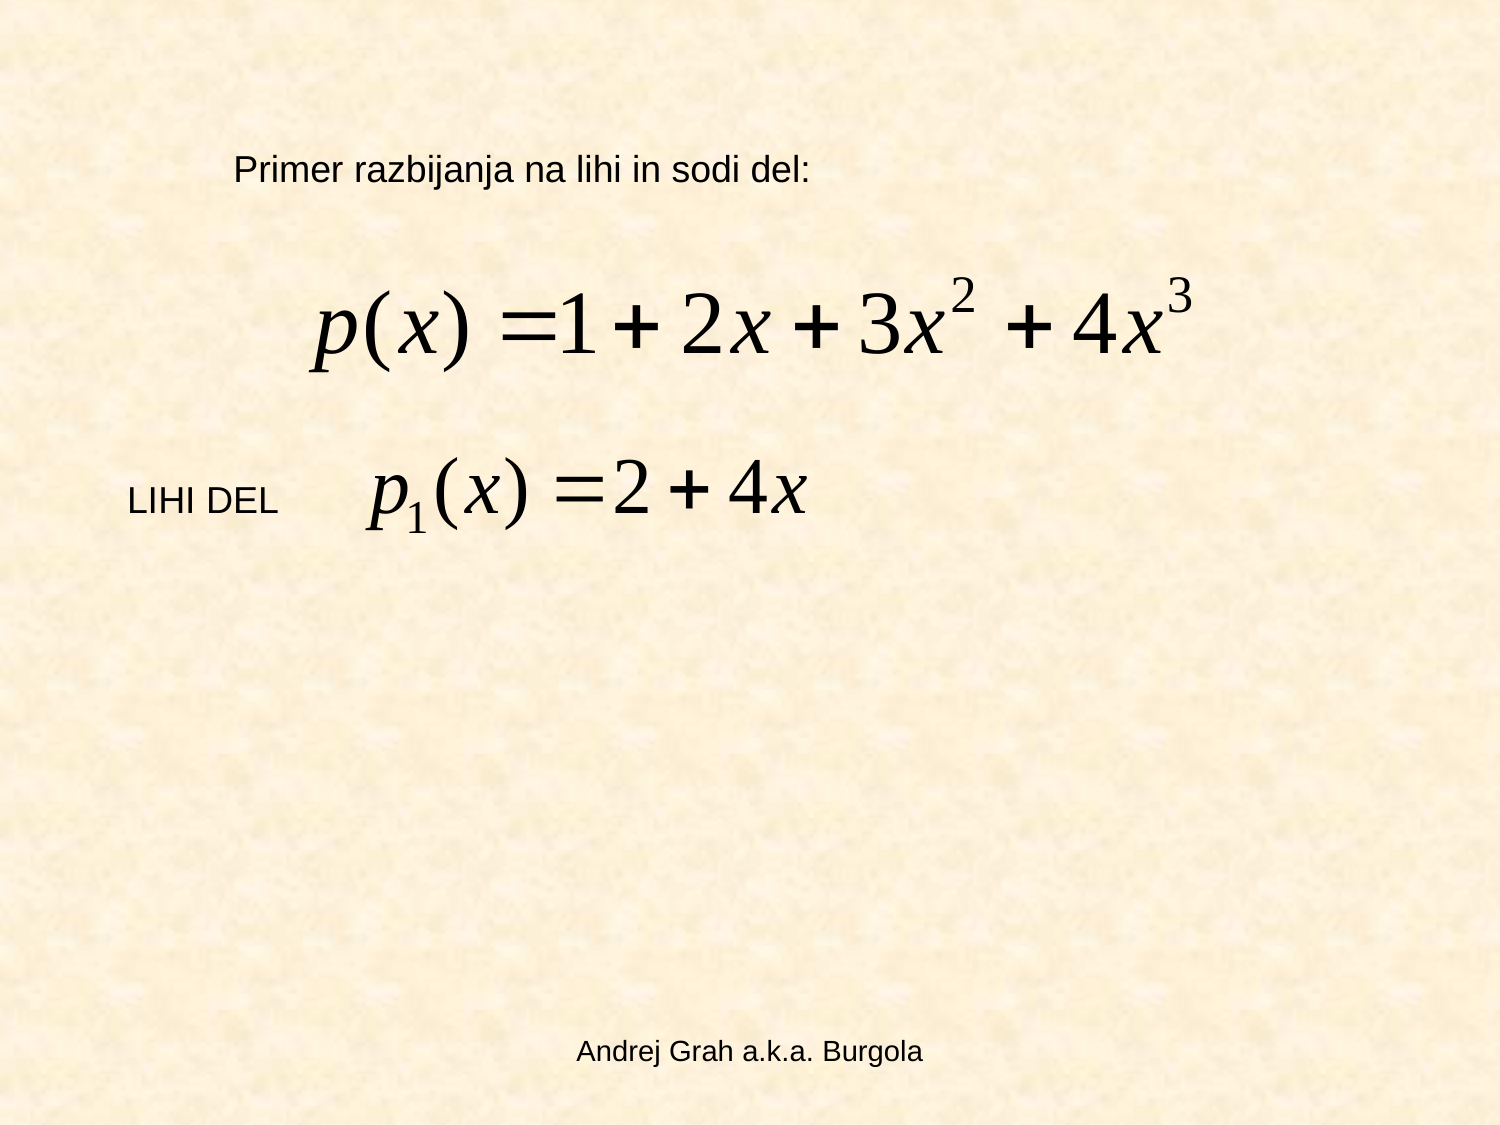

Primer razbijanja na lihi in sodi del:
LIHI DEL
Andrej Grah a.k.a. Burgola